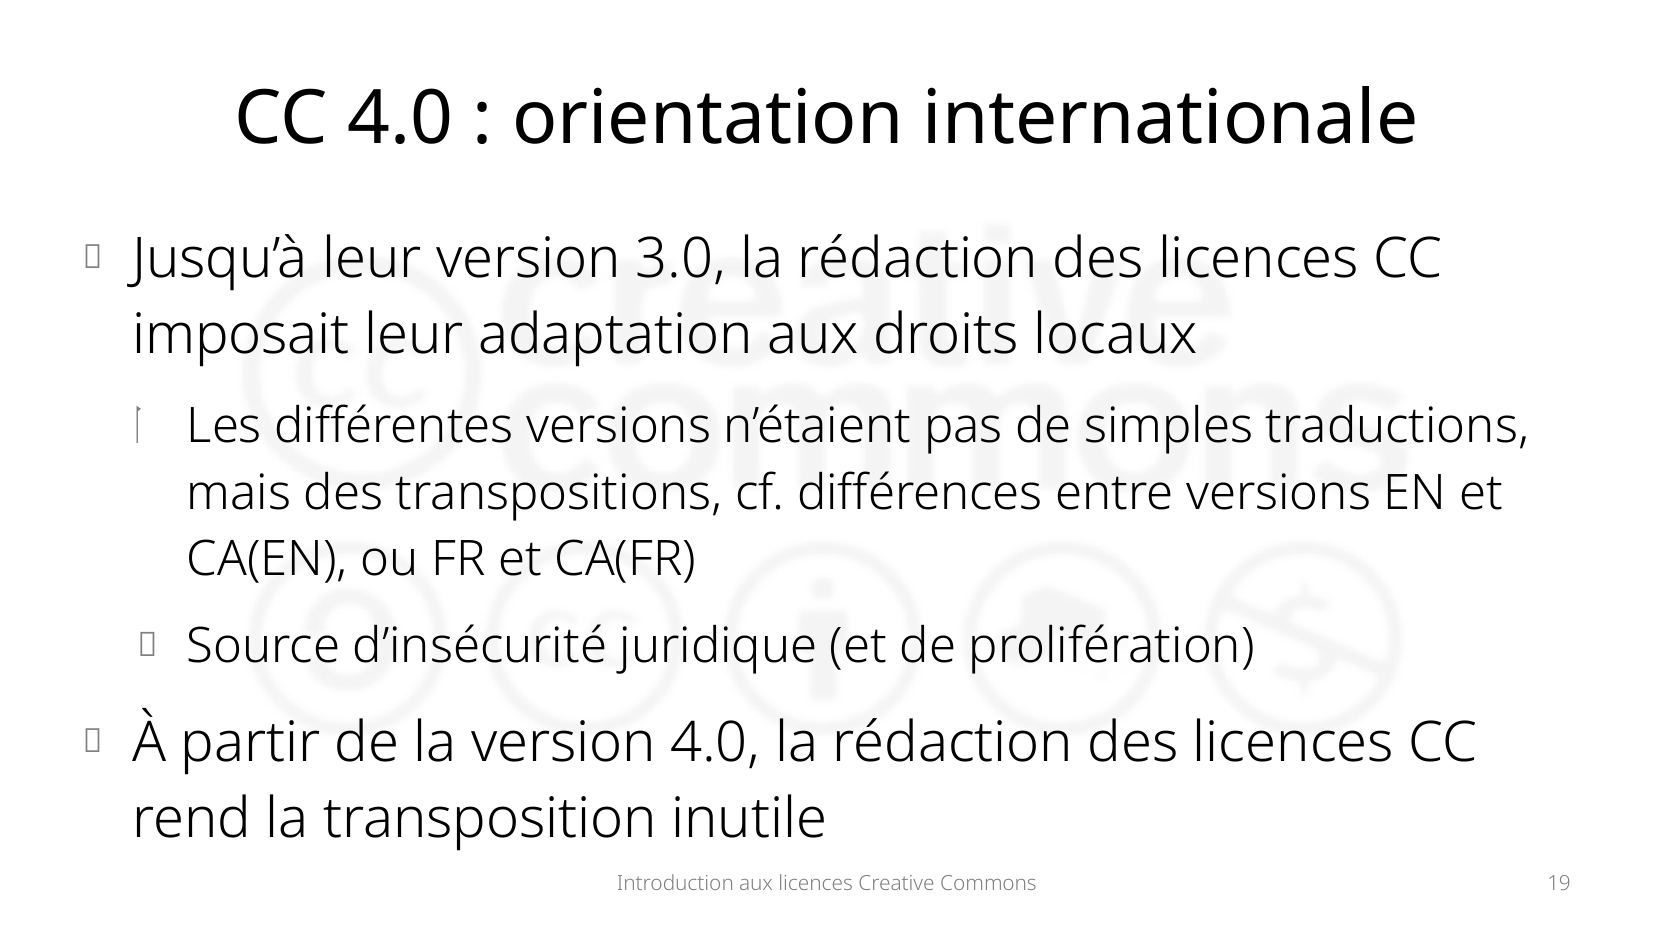

# CC 4.0 : orientation internationale
Jusqu’à leur version 3.0, la rédaction des licences CC imposait leur adaptation aux droits locaux
Les différentes versions n’étaient pas de simples traductions, mais des transpositions, cf. différences entre versions EN et CA(EN), ou FR et CA(FR)
Source d’insécurité juridique (et de prolifération)
À partir de la version 4.0, la rédaction des licences CC rend la transposition inutile
Introduction aux licences Creative Commons
19